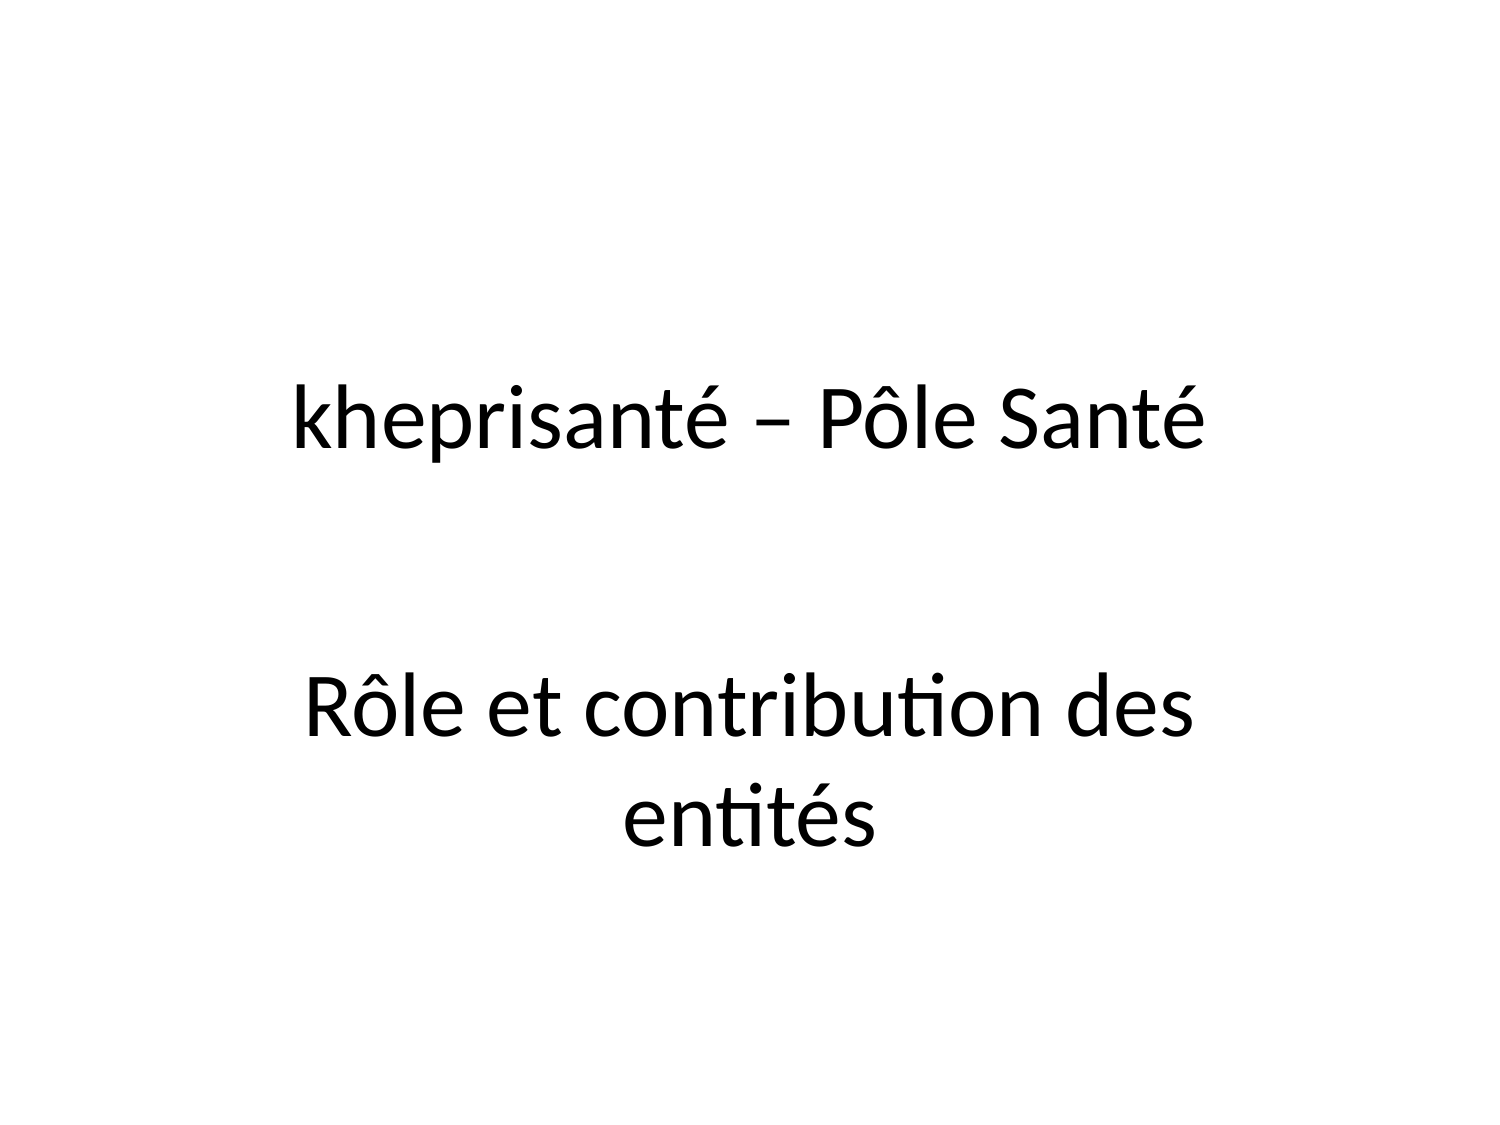

# kheprisanté – Pôle Santé
Rôle et contribution des entités